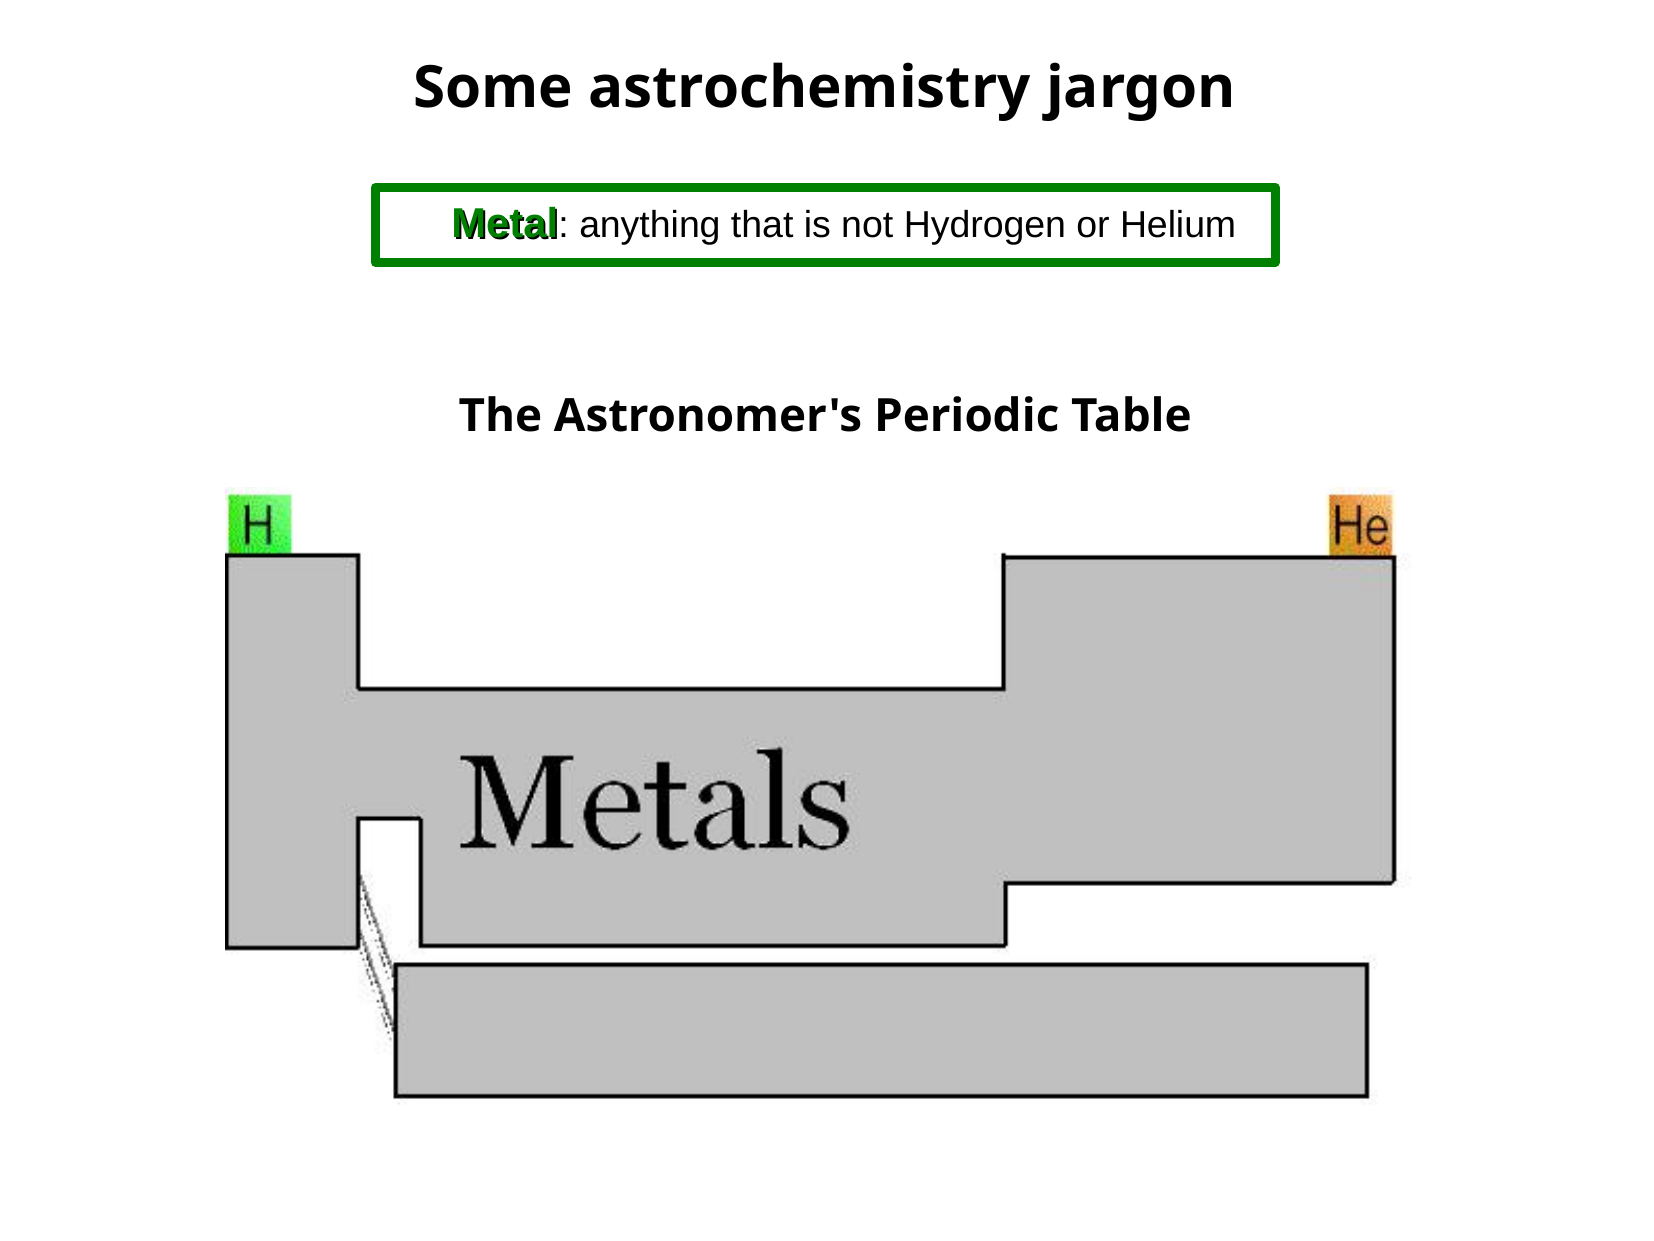

Some astrochemistry jargon
Metal: anything that is not Hydrogen or Helium
The Astronomer's Periodic Table
The Astronomer's Periodic Table